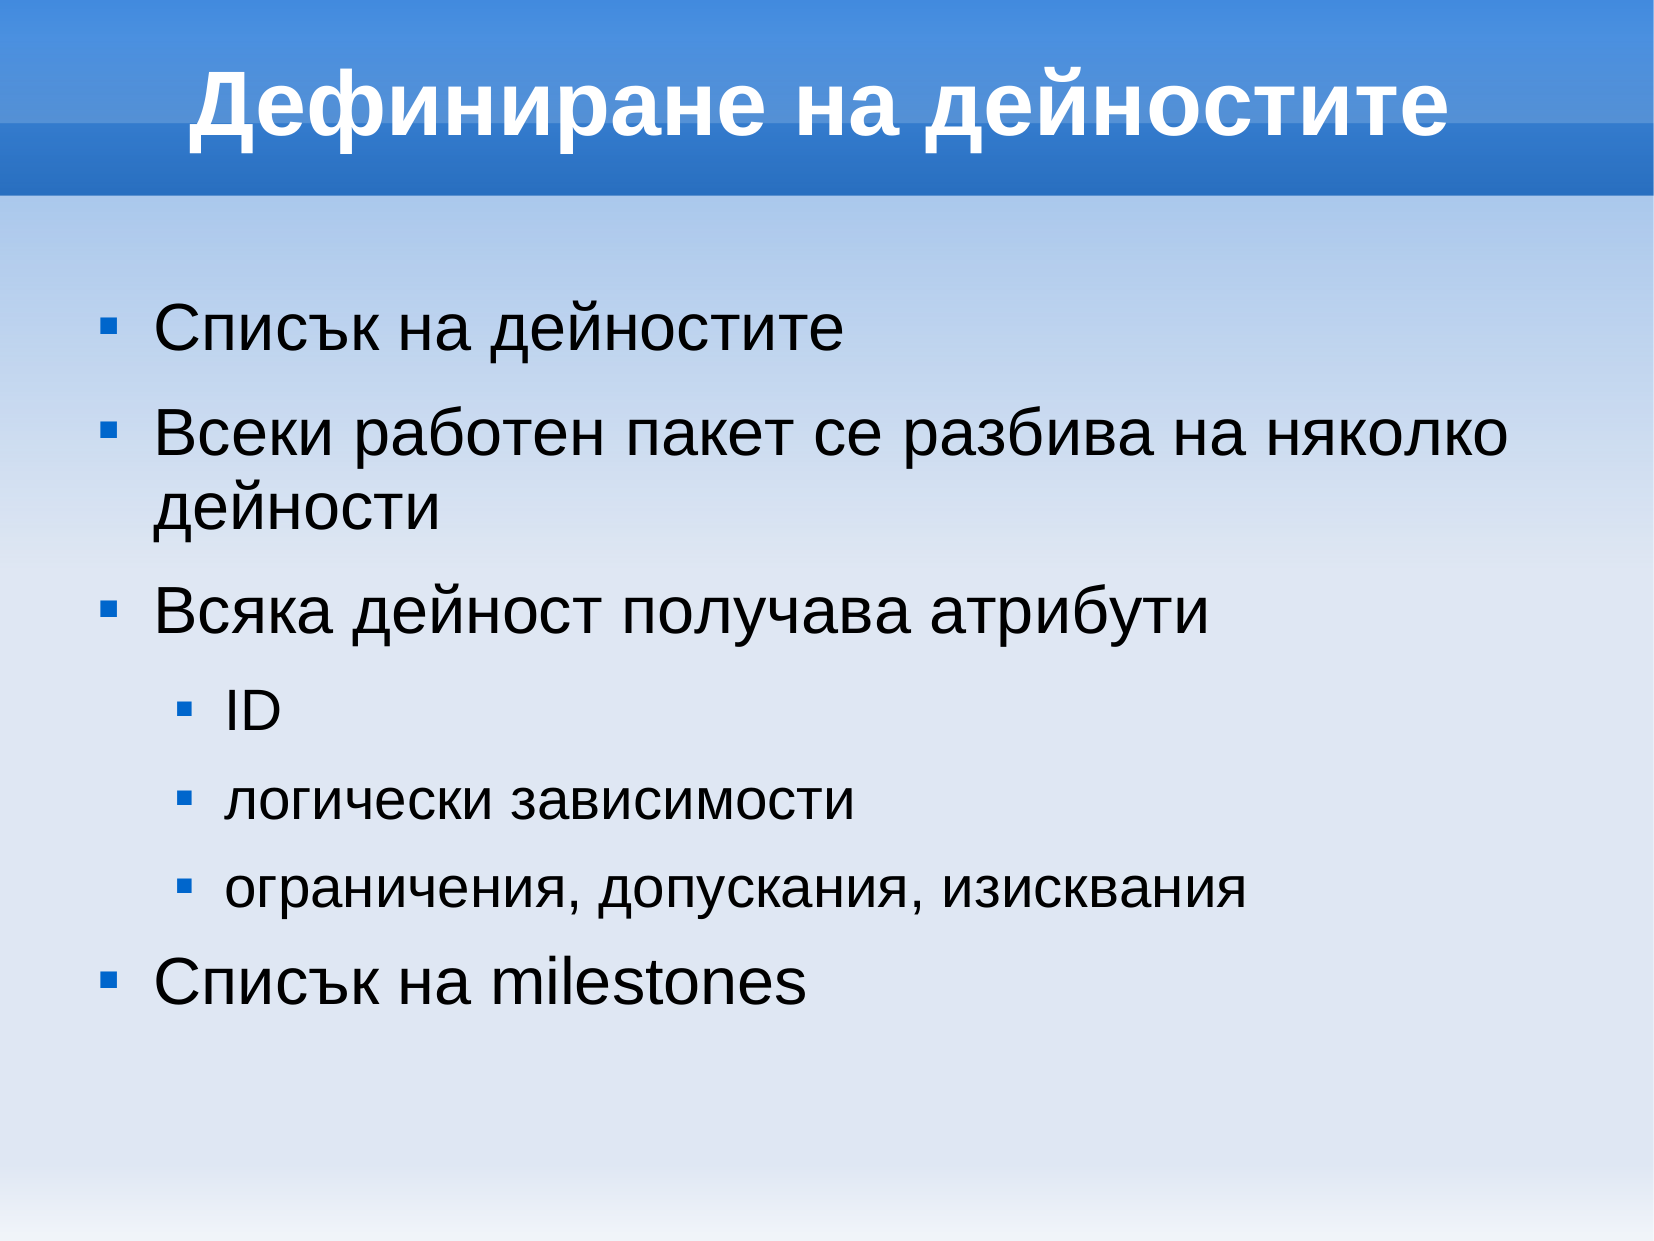

# Дефиниране на дейностите
Списък на дейностите
Всеки работен пакет се разбива на няколко дейности
Всяка дейност получава атрибути
ID
логически зависимости
ограничения, допускания, изисквания
Списък на milestones